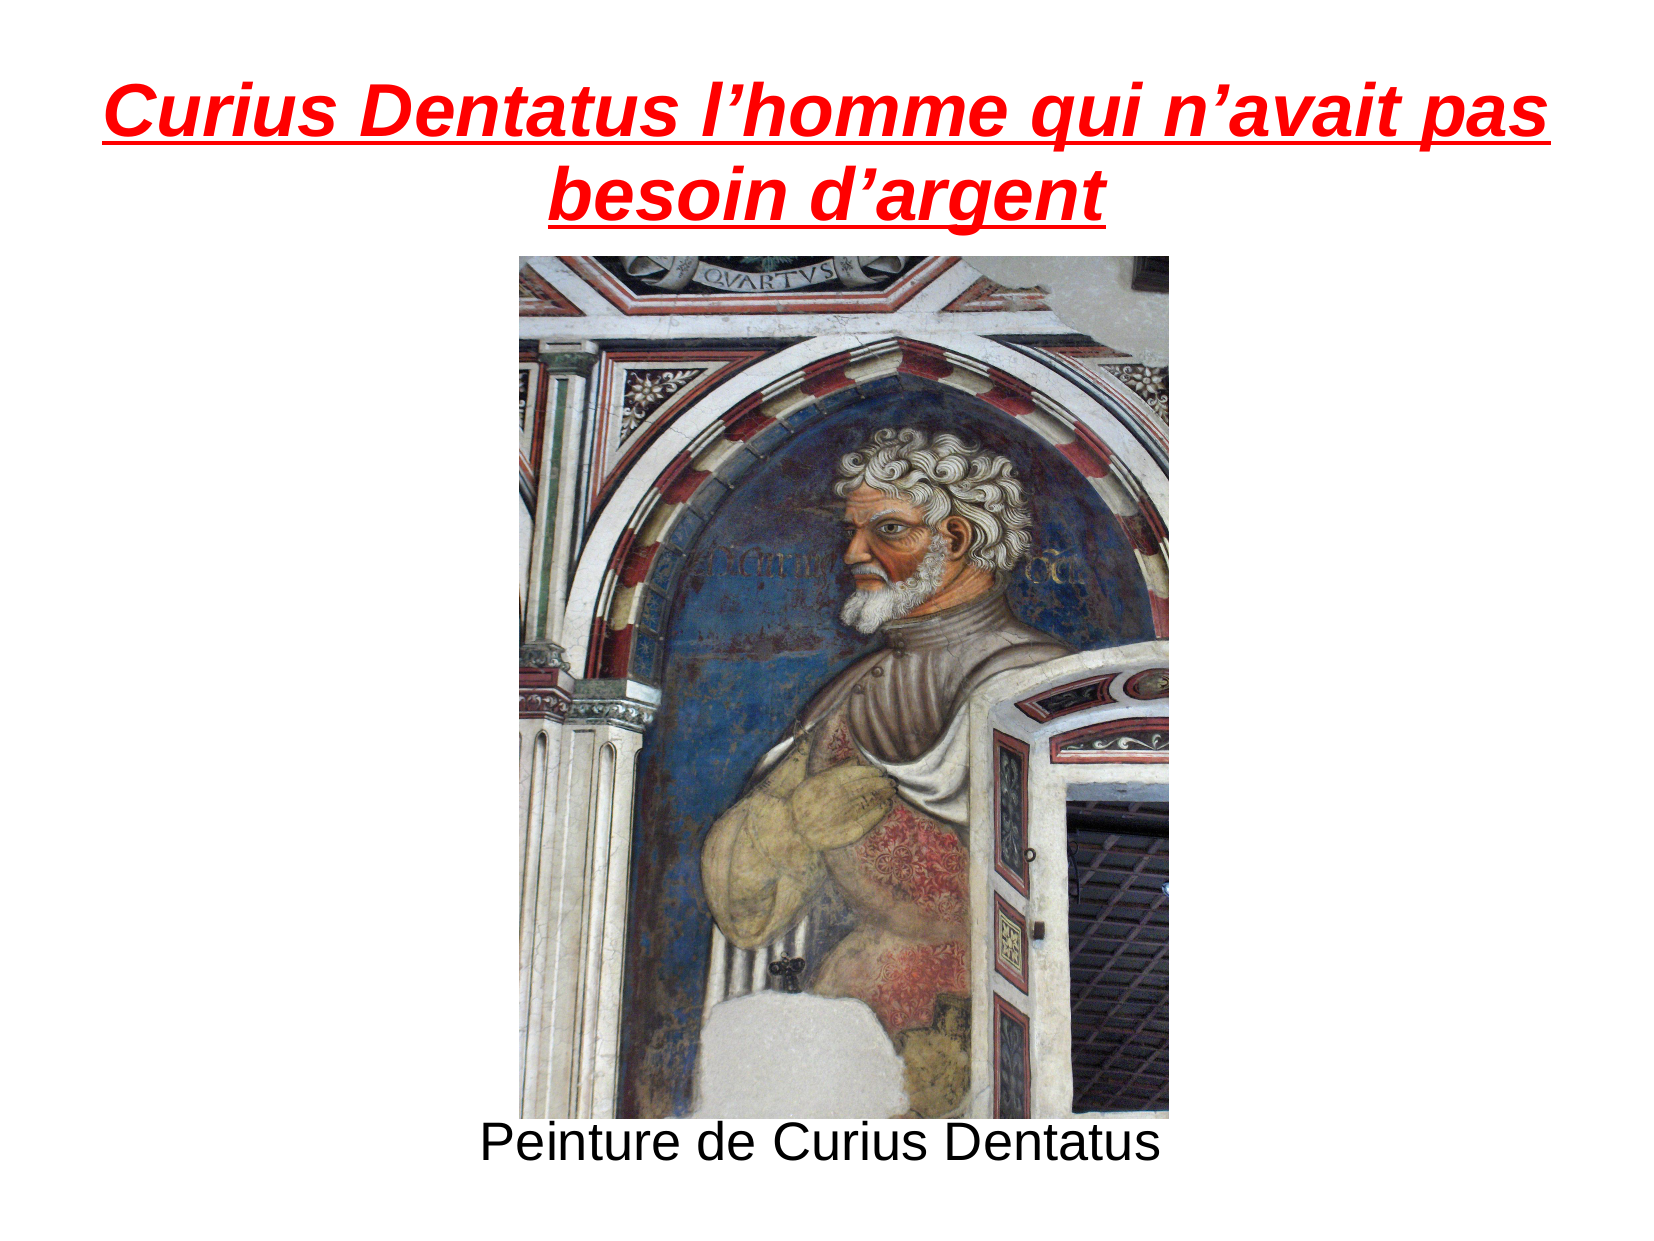

# Curius Dentatus l’homme qui n’avait pas besoin d’argent
Peinture de Curius Dentatus